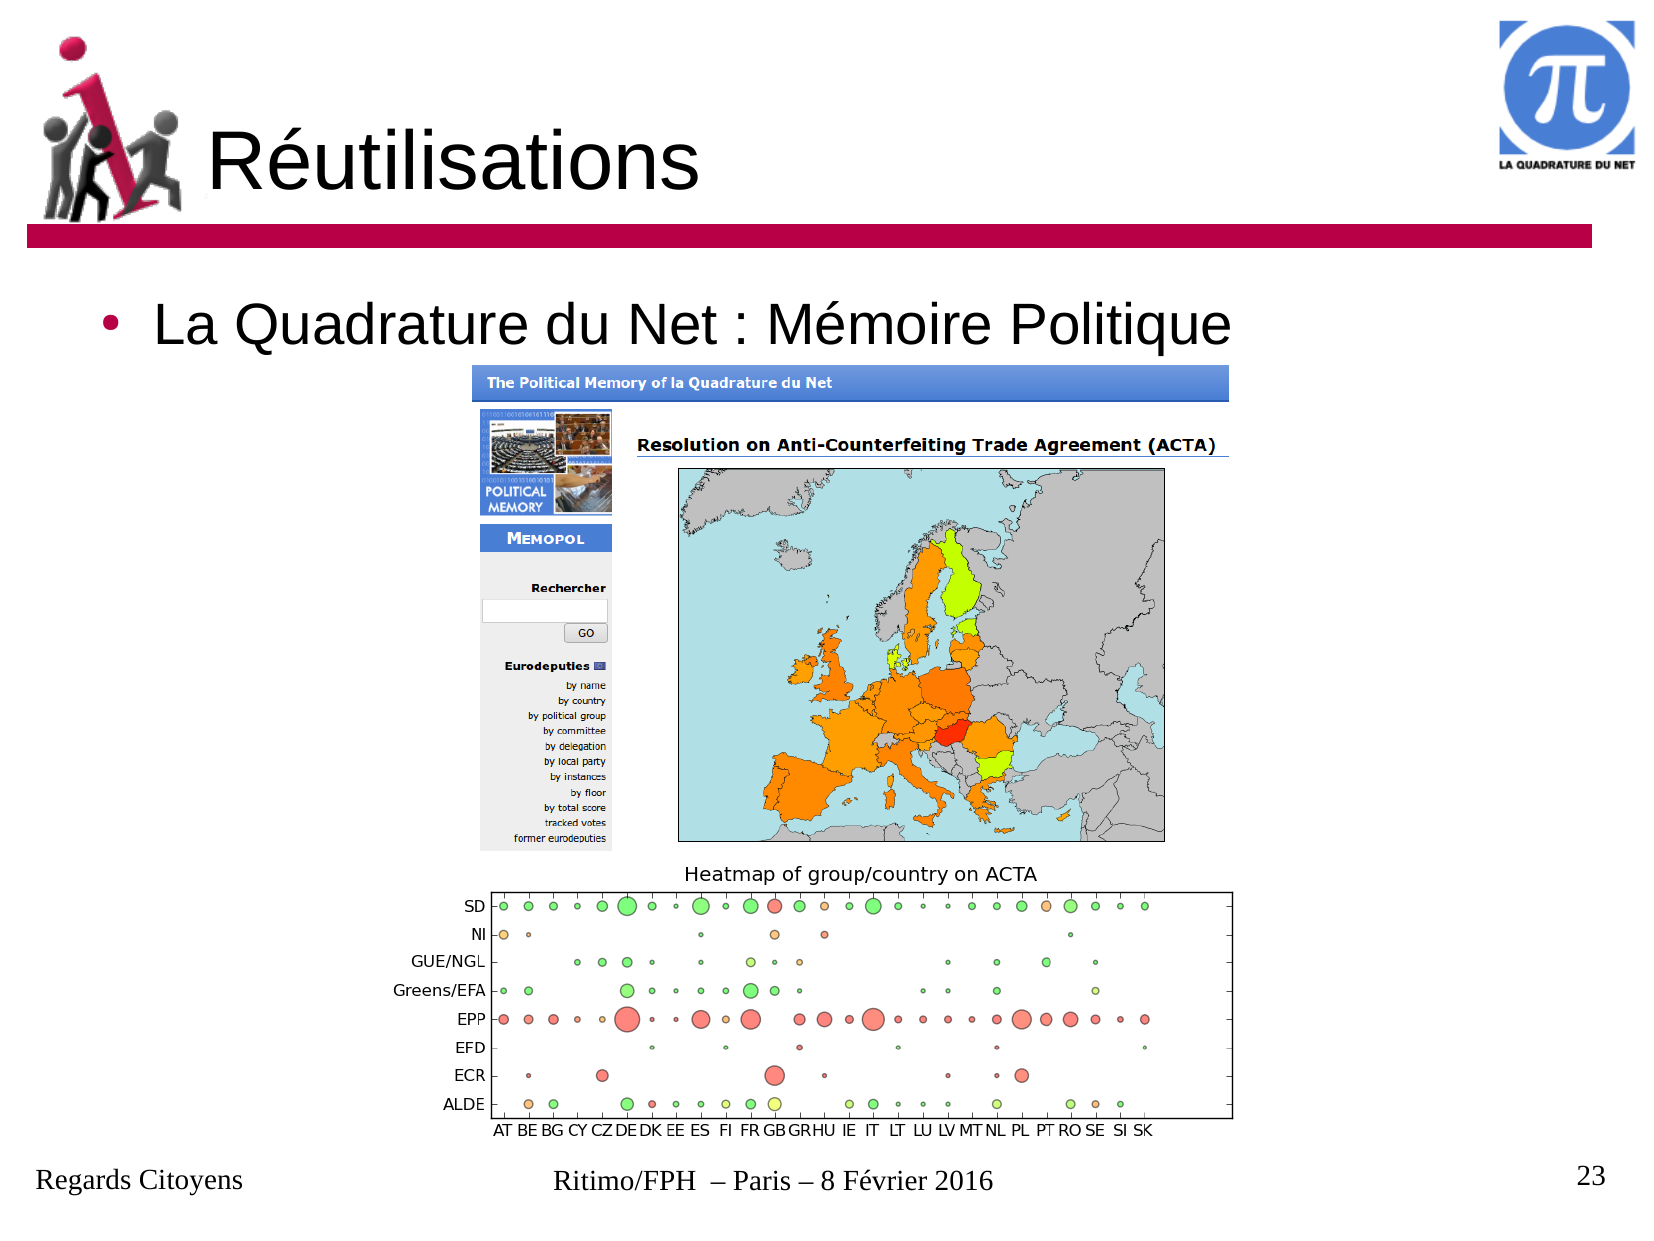

# Réutilisations
La Quadrature du Net : Mémoire Politique
23